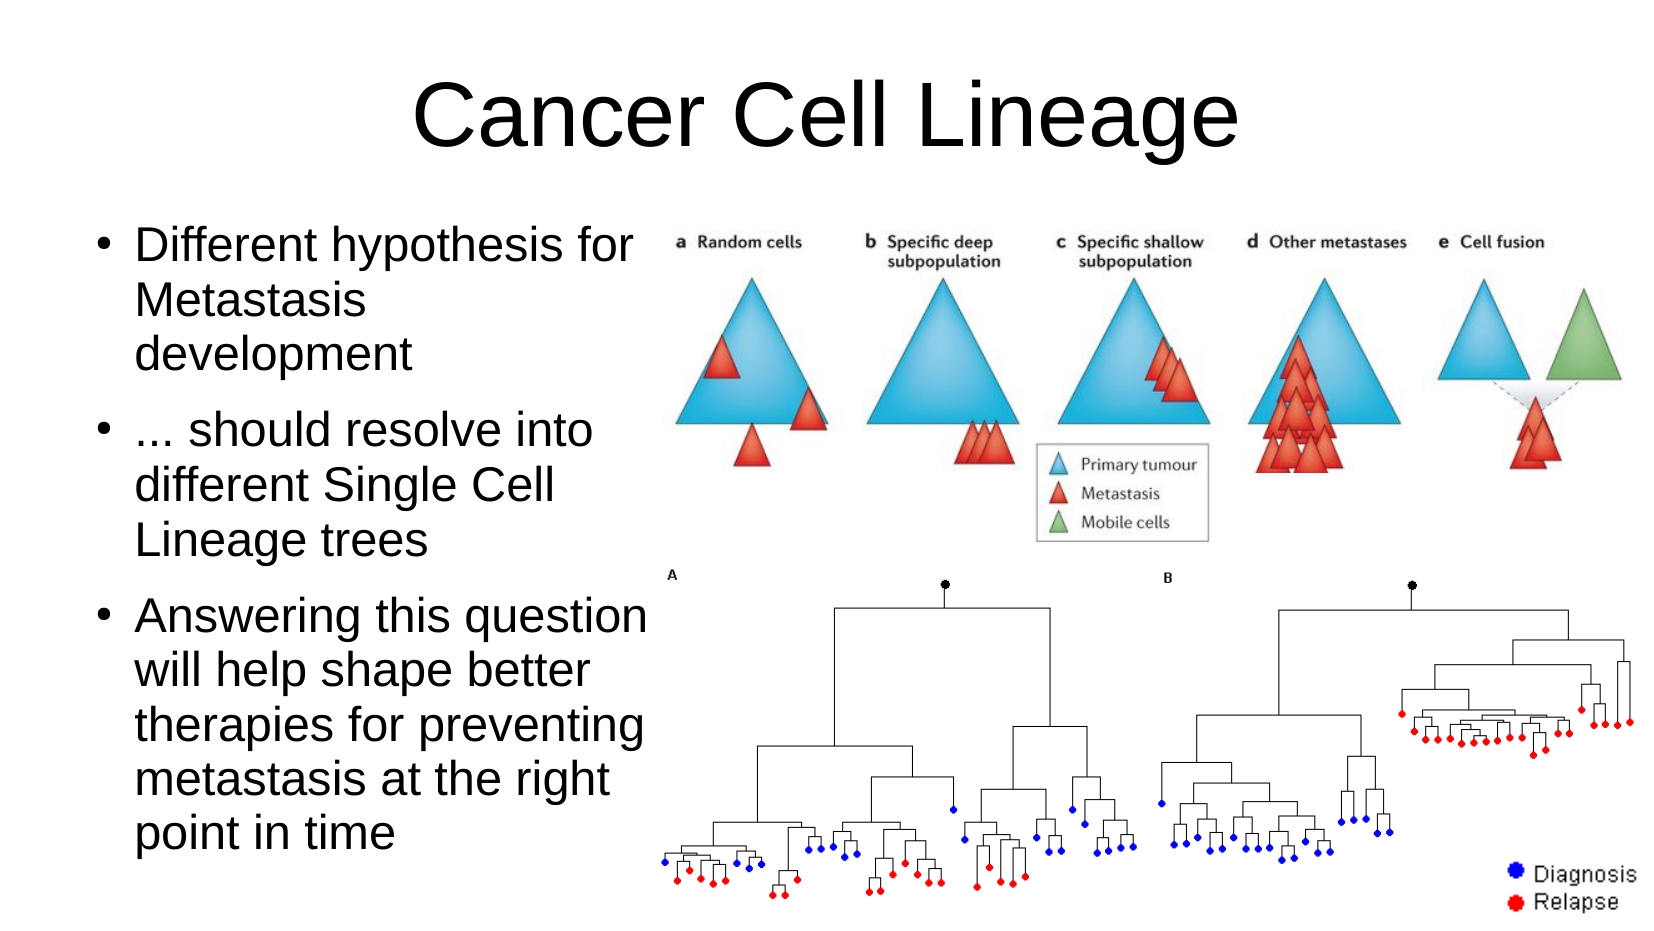

# Cancer Cell Lineage
Different hypothesis for Metastasis development
... should resolve into different Single Cell Lineage trees
Answering this question will help shape better therapies for preventing metastasis at the right point in time